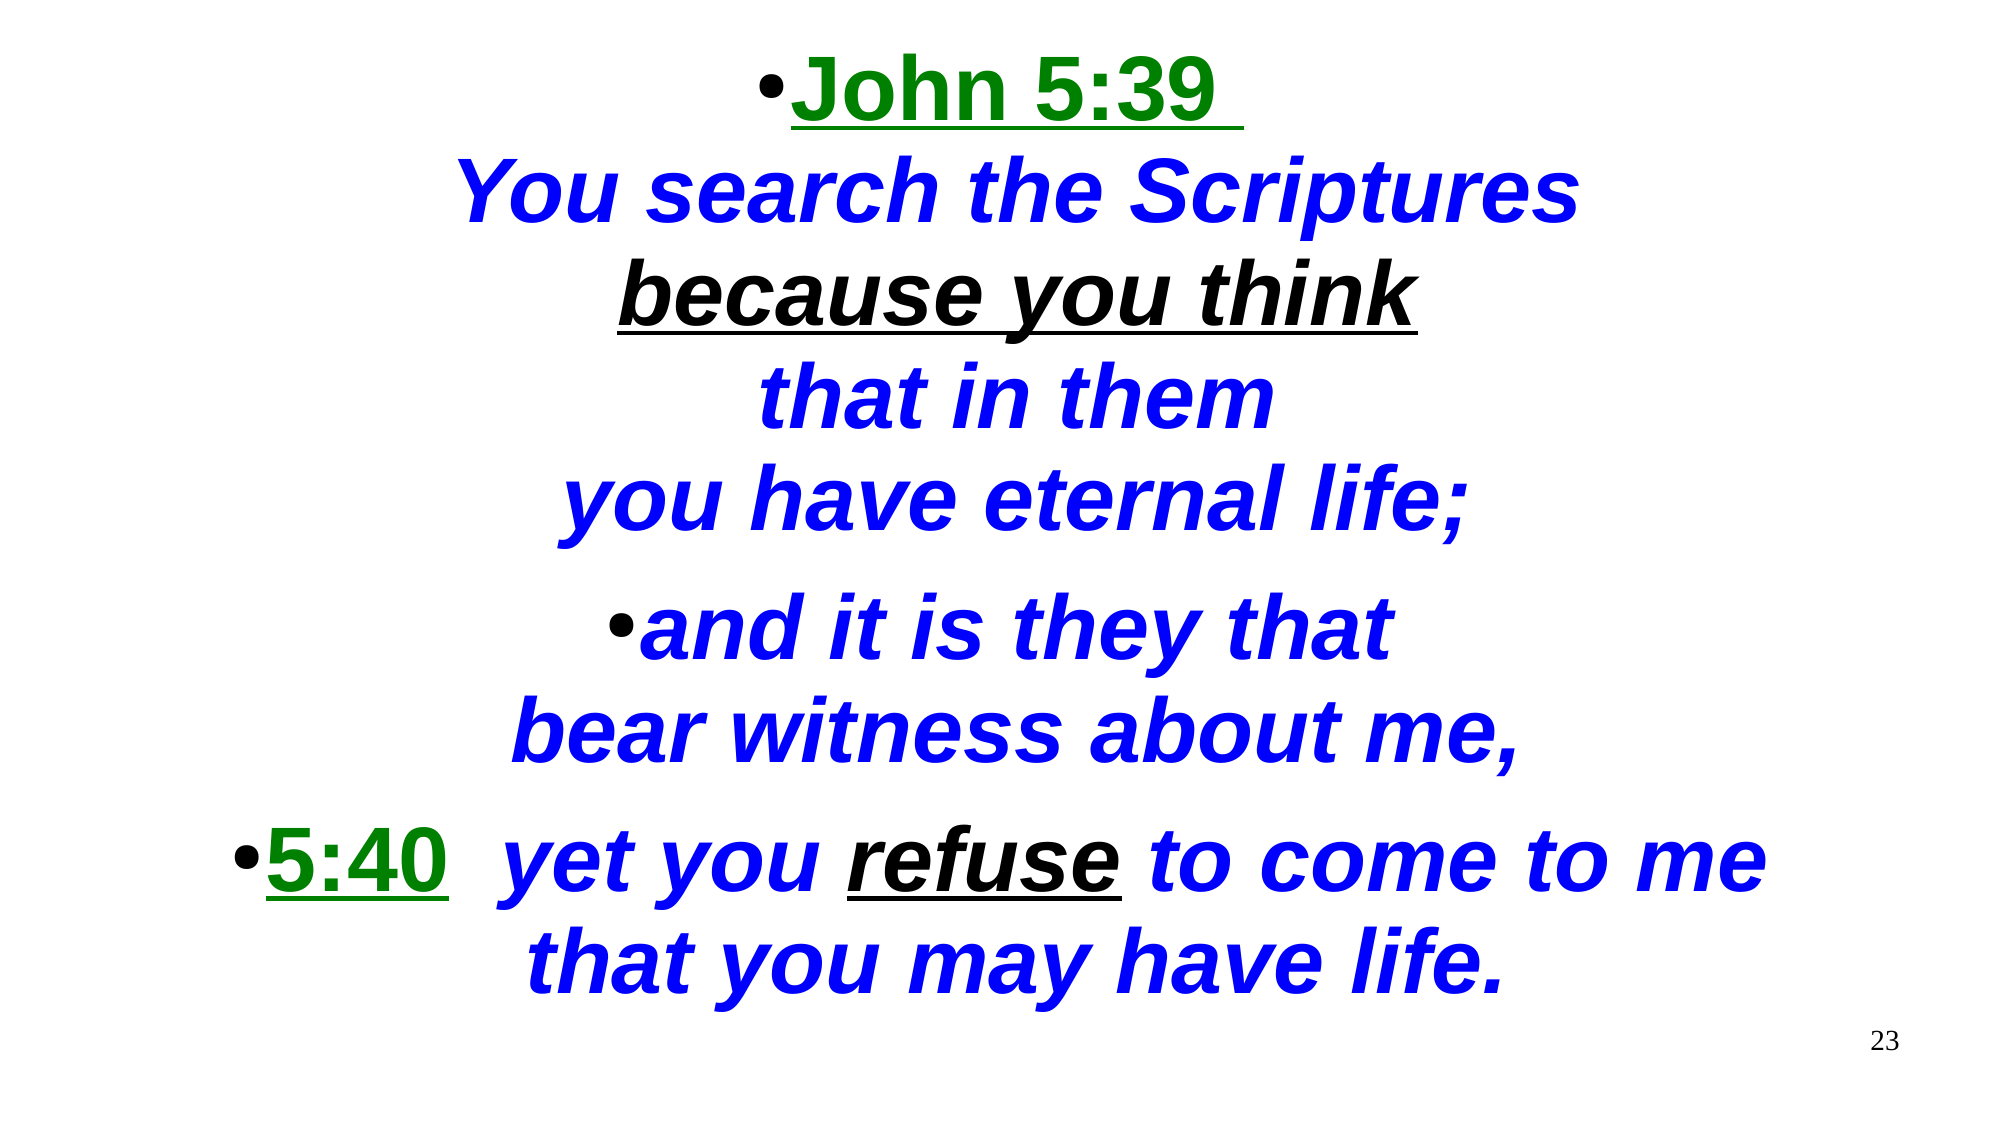

# John 5:39  You search the Scriptures because you think that in them you have eternal life;
and it is they that
bear witness about me,
5:40  yet you refuse to come to me
that you may have life.
23